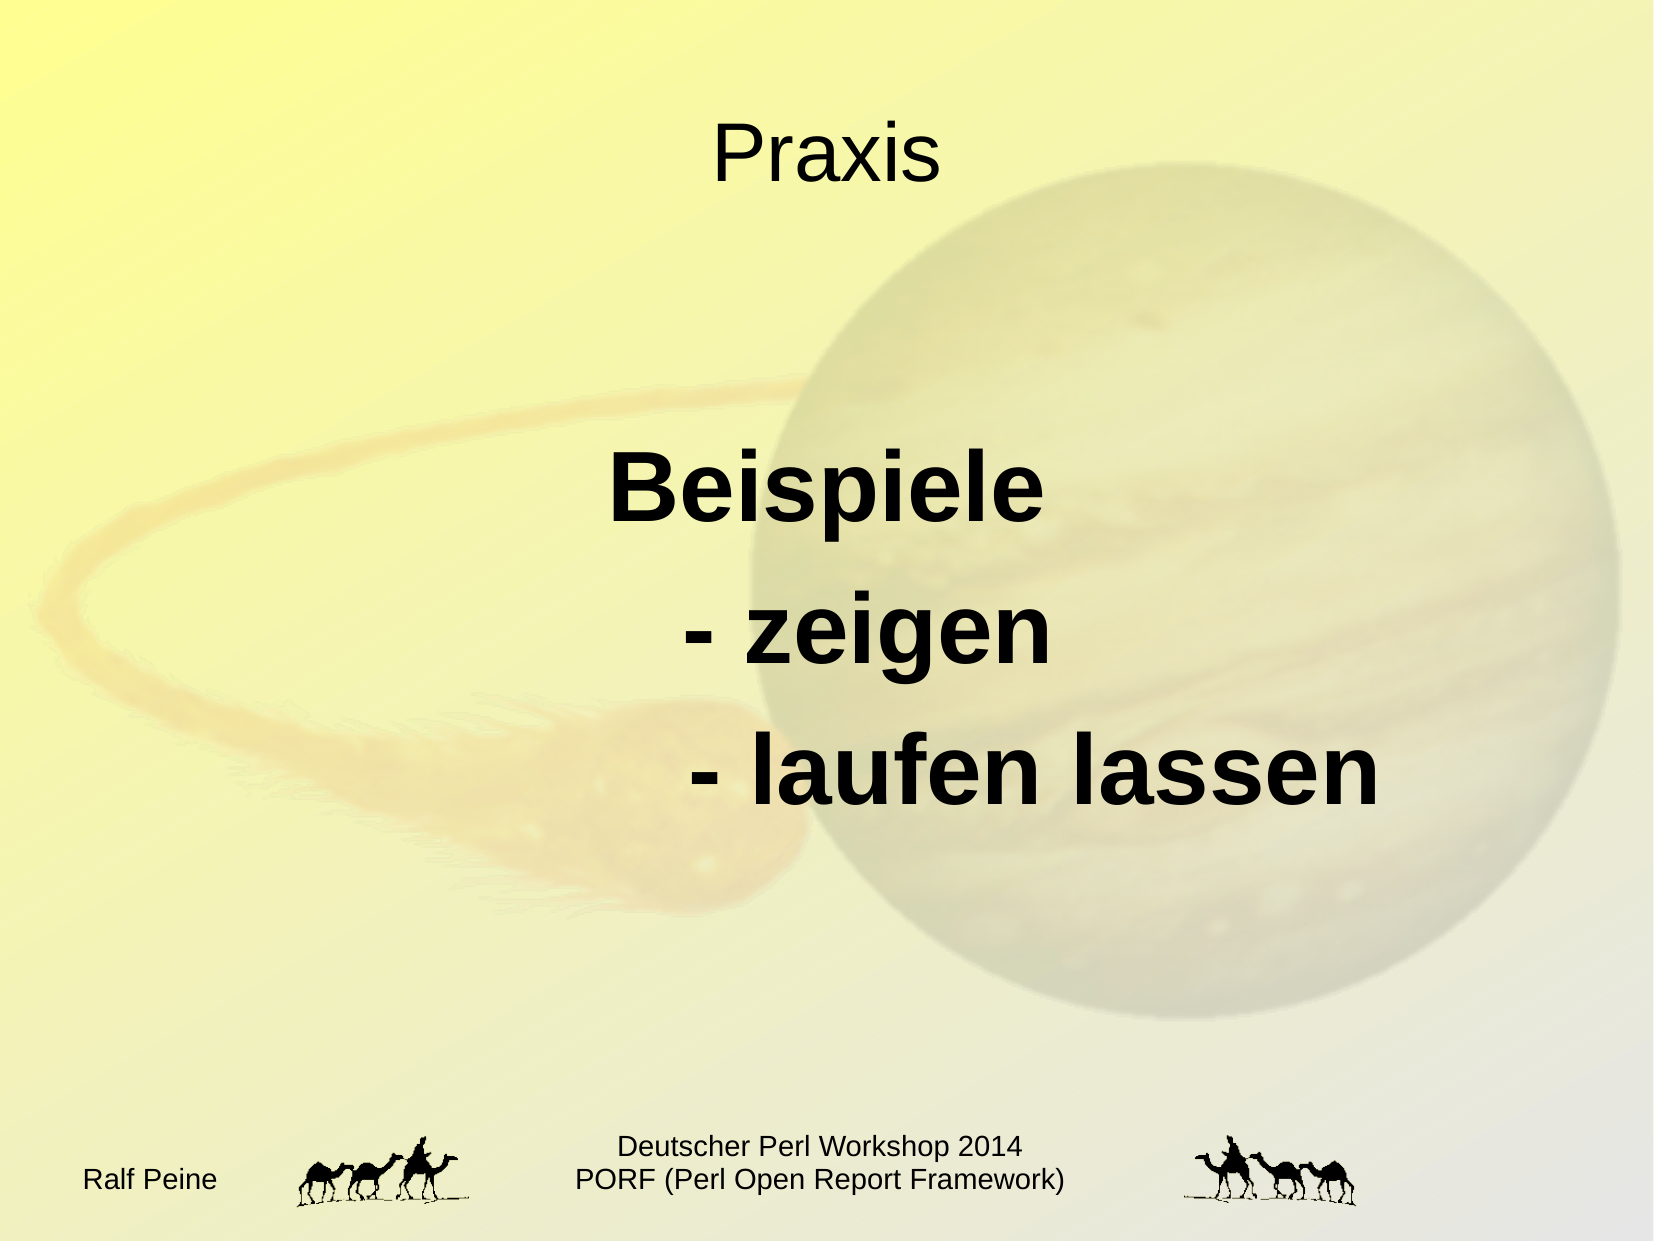

# Praxis
Beispiele
 - zeigen
 - laufen lassen